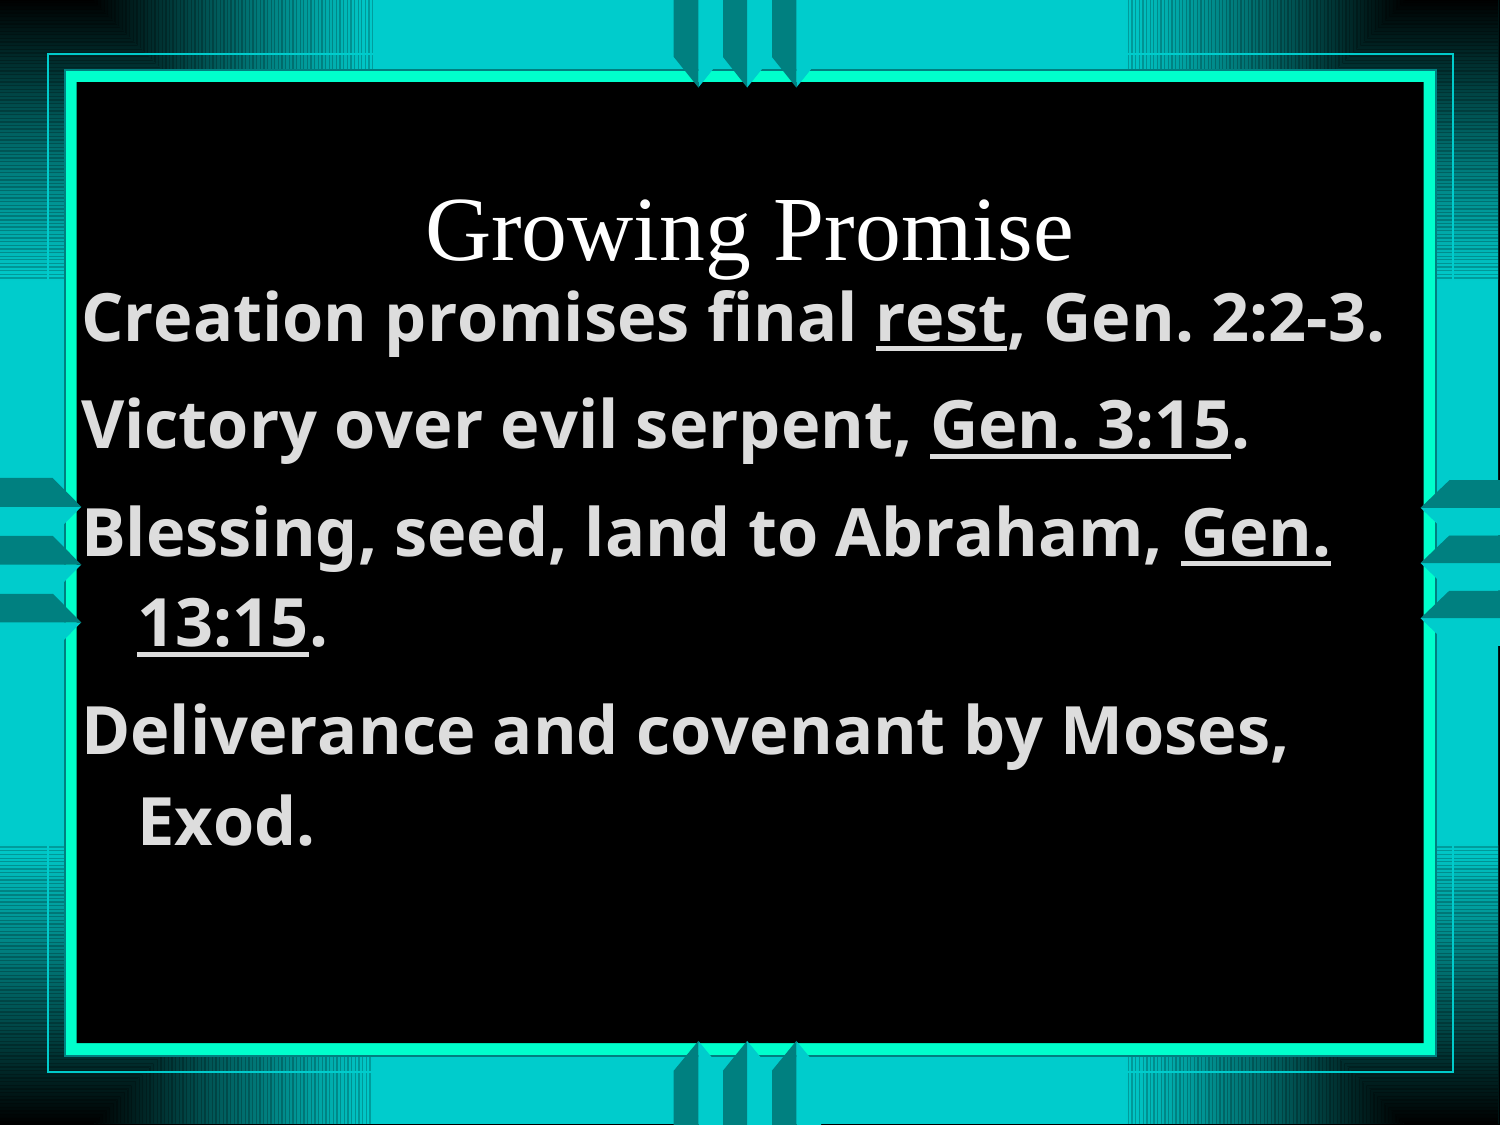

# Growing Promise
Creation promises final rest, Gen. 2:2-3.
Victory over evil serpent, Gen. 3:15.
Blessing, seed, land to Abraham, Gen. 13:15.
Deliverance and covenant by Moses, Exod.